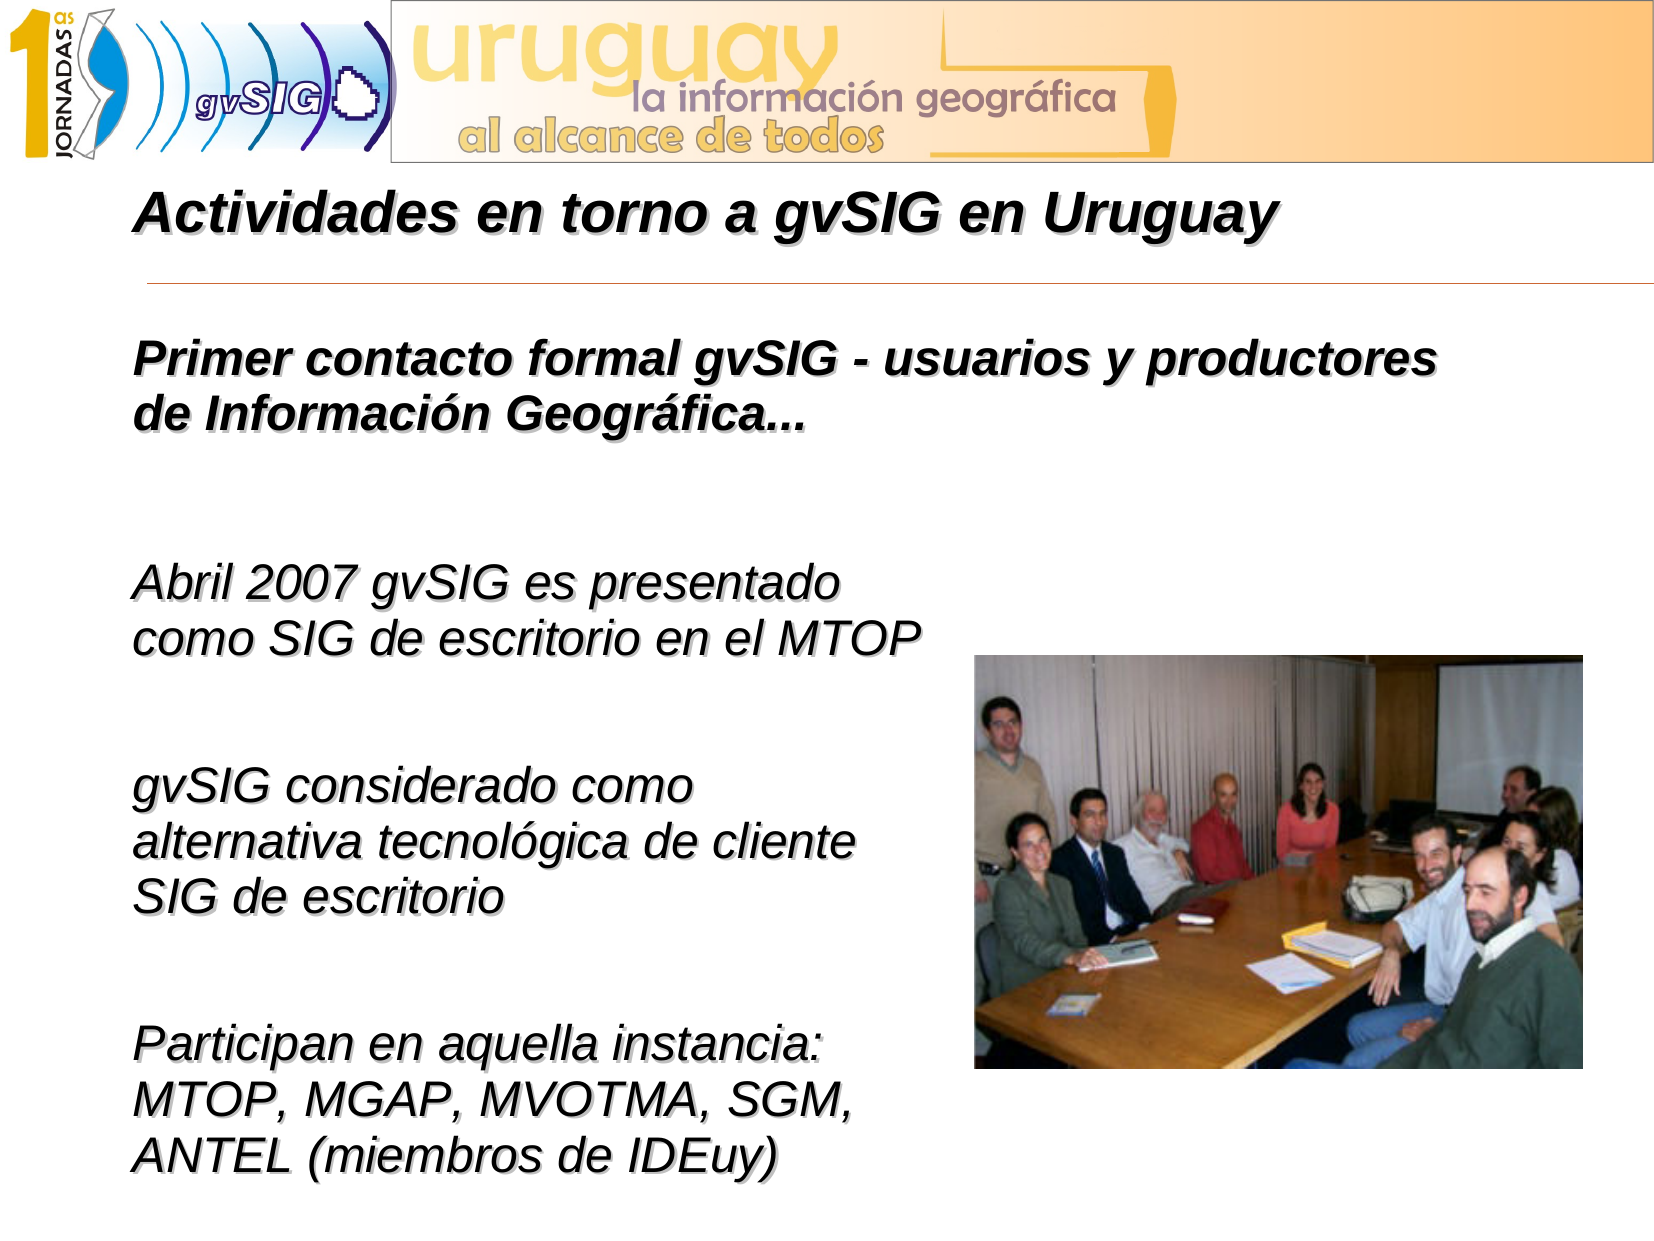

Actividades en torno a gvSIG en Uruguay
Primer contacto formal gvSIG - usuarios y productores de Información Geográfica...
Abril 2007 gvSIG es presentado como SIG de escritorio en el MTOP
gvSIG considerado como alternativa tecnológica de cliente SIG de escritorio
Participan en aquella instancia:MTOP, MGAP, MVOTMA, SGM, ANTEL (miembros de IDEuy)